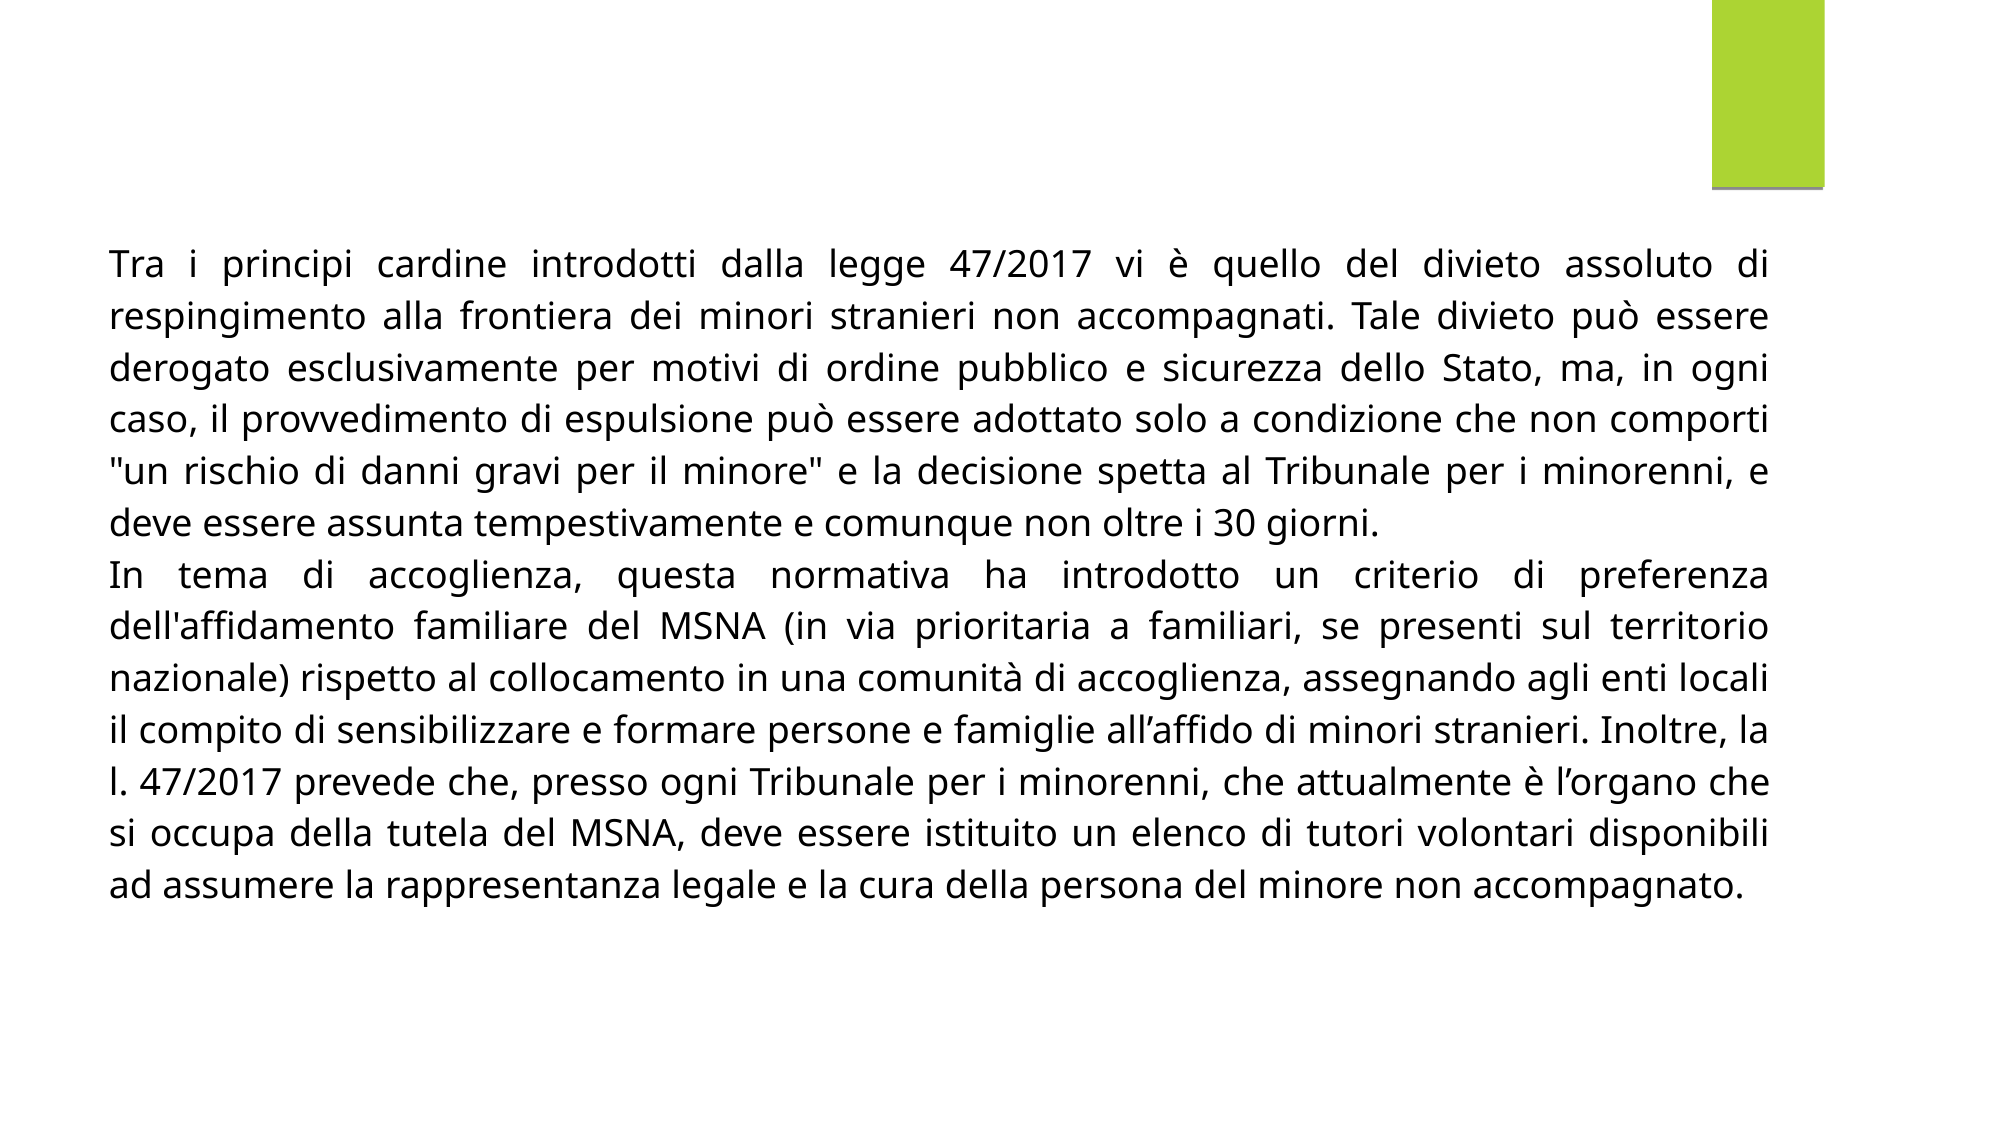

Tra i principi cardine introdotti dalla legge 47/2017 vi è quello del divieto assoluto di respingimento alla frontiera dei minori stranieri non accompagnati. Tale divieto può essere derogato esclusivamente per motivi di ordine pubblico e sicurezza dello Stato, ma, in ogni caso, il provvedimento di espulsione può essere adottato solo a condizione che non comporti "un rischio di danni gravi per il minore" e la decisione spetta al Tribunale per i minorenni, e deve essere assunta tempestivamente e comunque non oltre i 30 giorni.
In tema di accoglienza, questa normativa ha introdotto un criterio di preferenza dell'affidamento familiare del MSNA (in via prioritaria a familiari, se presenti sul territorio nazionale) rispetto al collocamento in una comunità di accoglienza, assegnando agli enti locali il compito di sensibilizzare e formare persone e famiglie all’affido di minori stranieri. Inoltre, la l. 47/2017 prevede che, presso ogni Tribunale per i minorenni, che attualmente è l’organo che si occupa della tutela del MSNA, deve essere istituito un elenco di tutori volontari disponibili ad assumere la rappresentanza legale e la cura della persona del minore non accompagnato.